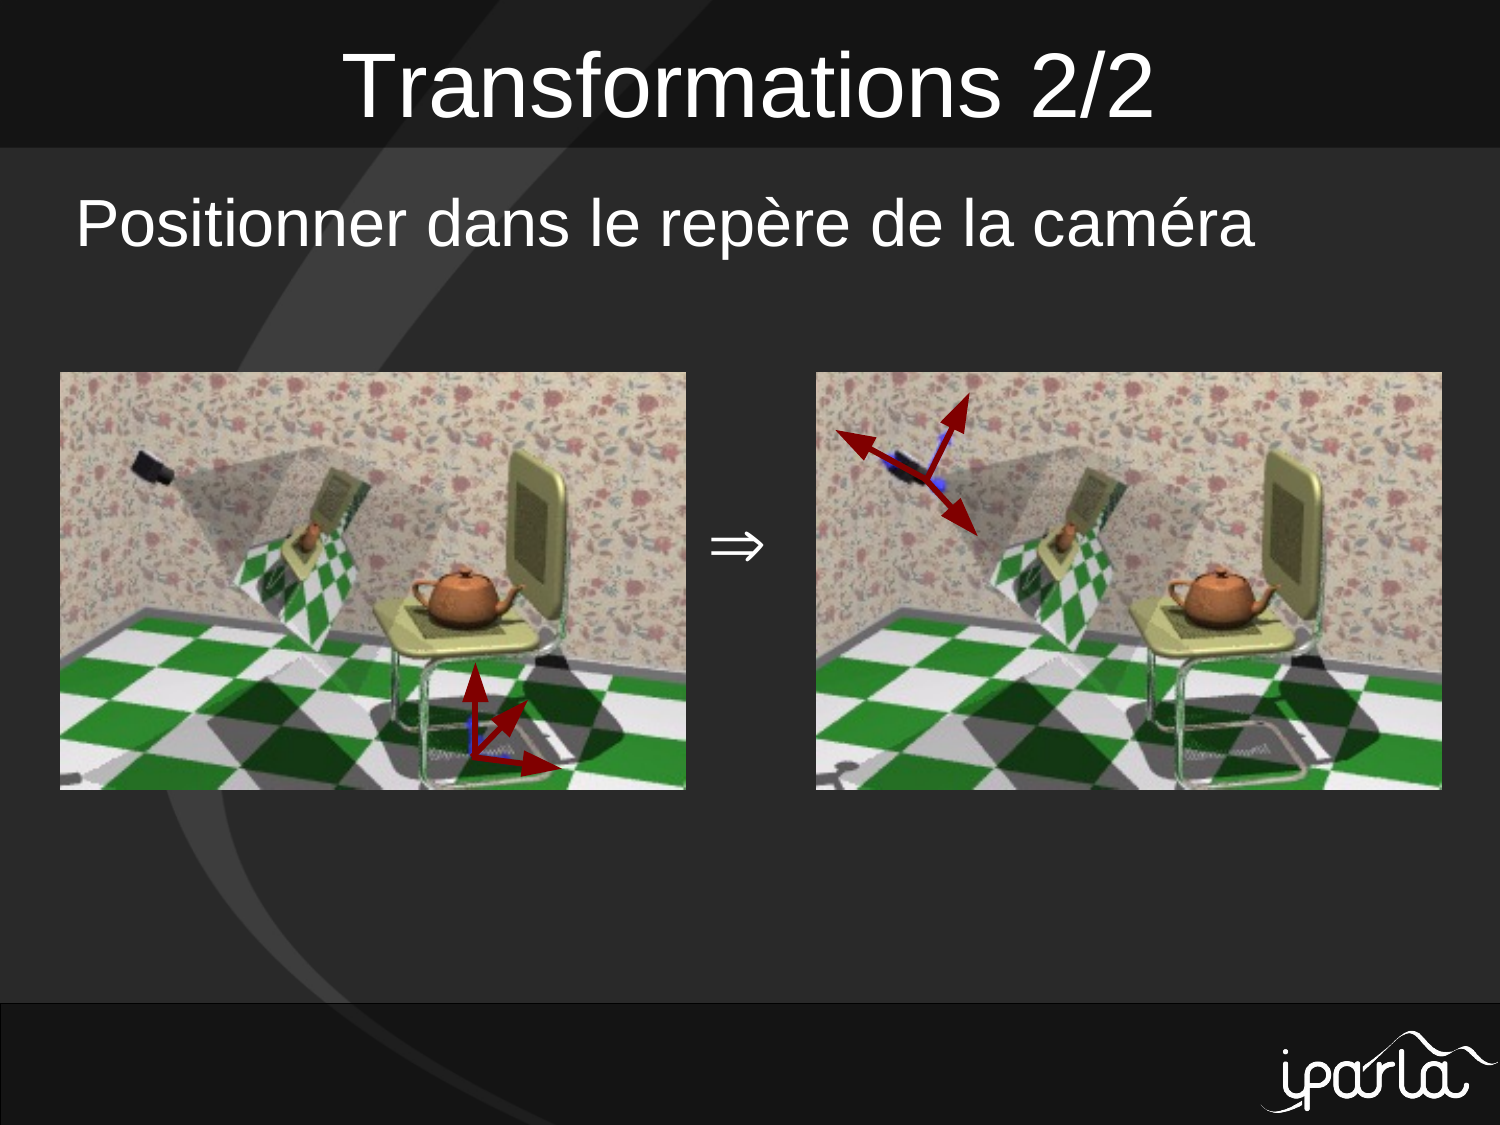

# Transformations 2/2
Positionner dans le repère de la caméra
